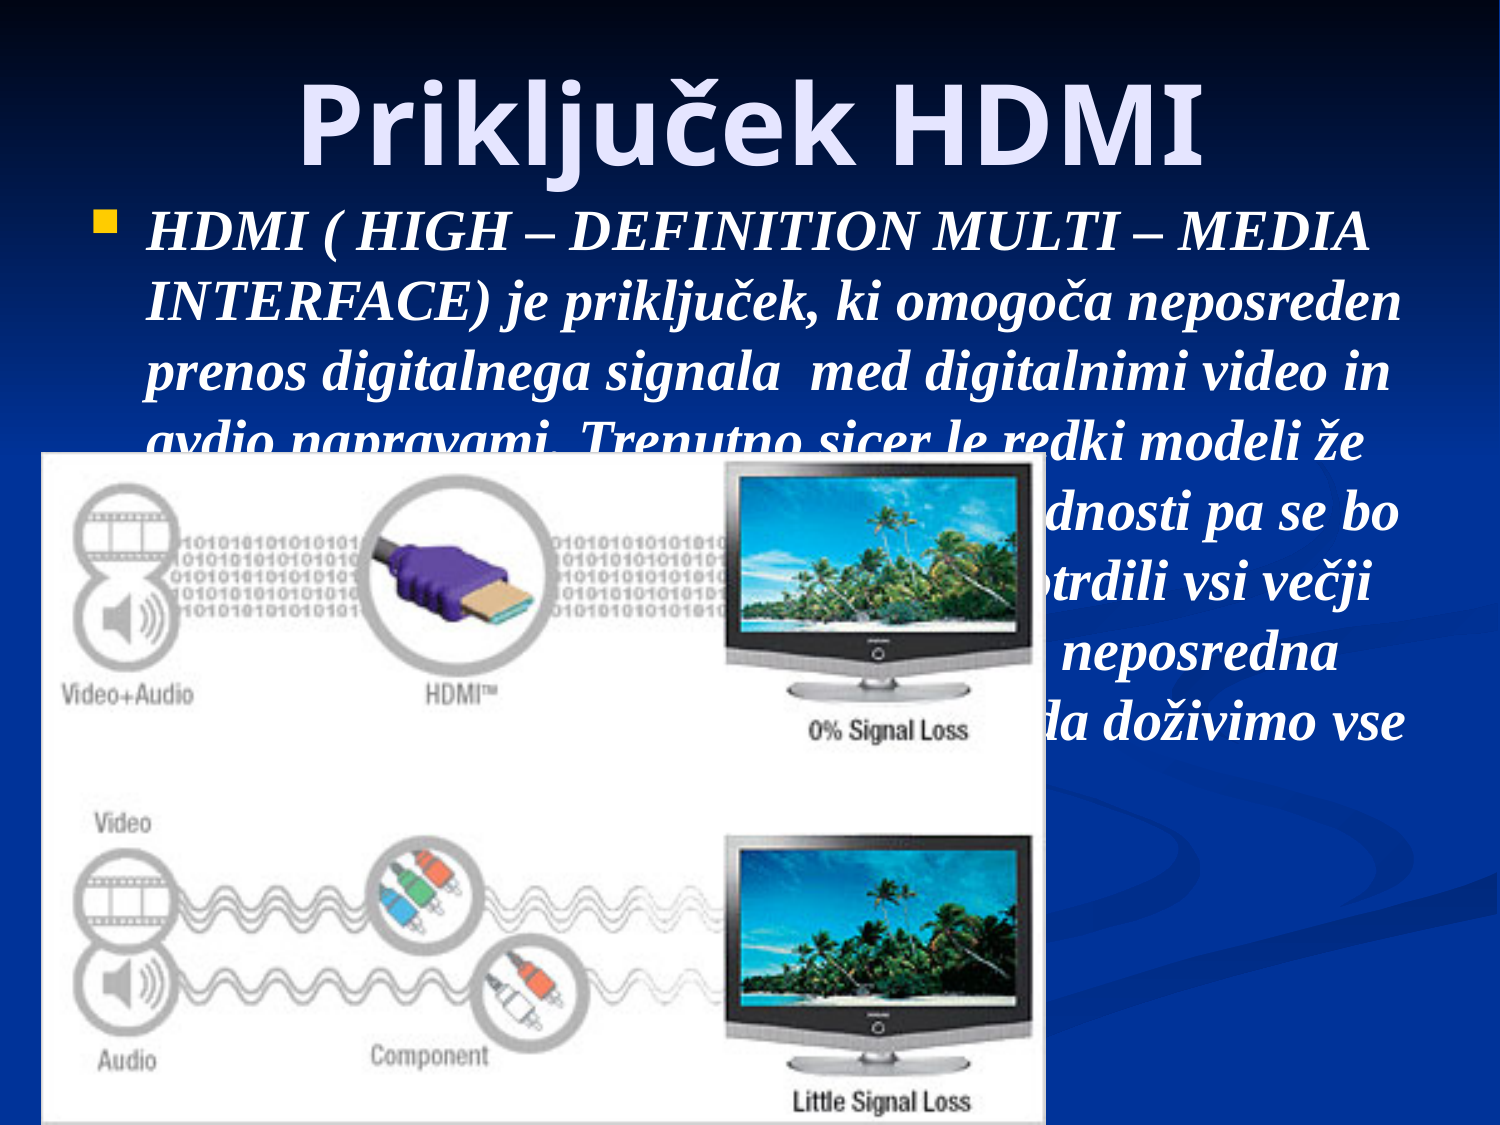

# Priključek HDMI
HDMI ( HIGH – DEFINITION MULTI – MEDIA INTERFACE) je priključek, ki omogoča neposreden prenos digitalnega signala med digitalnimi video in avdio napravami. Trenutno sicer le redki modeli že podpirajo to novost. Že v bližnji prihodnosti pa se bo to spremenilo, saj so novi standard potrdili vsi večji proizvajalci zabavne elektronike. Šele neposredna digitalna povezava pa bo omogočila, da doživimo vse prednosti nove, digitalne ere.